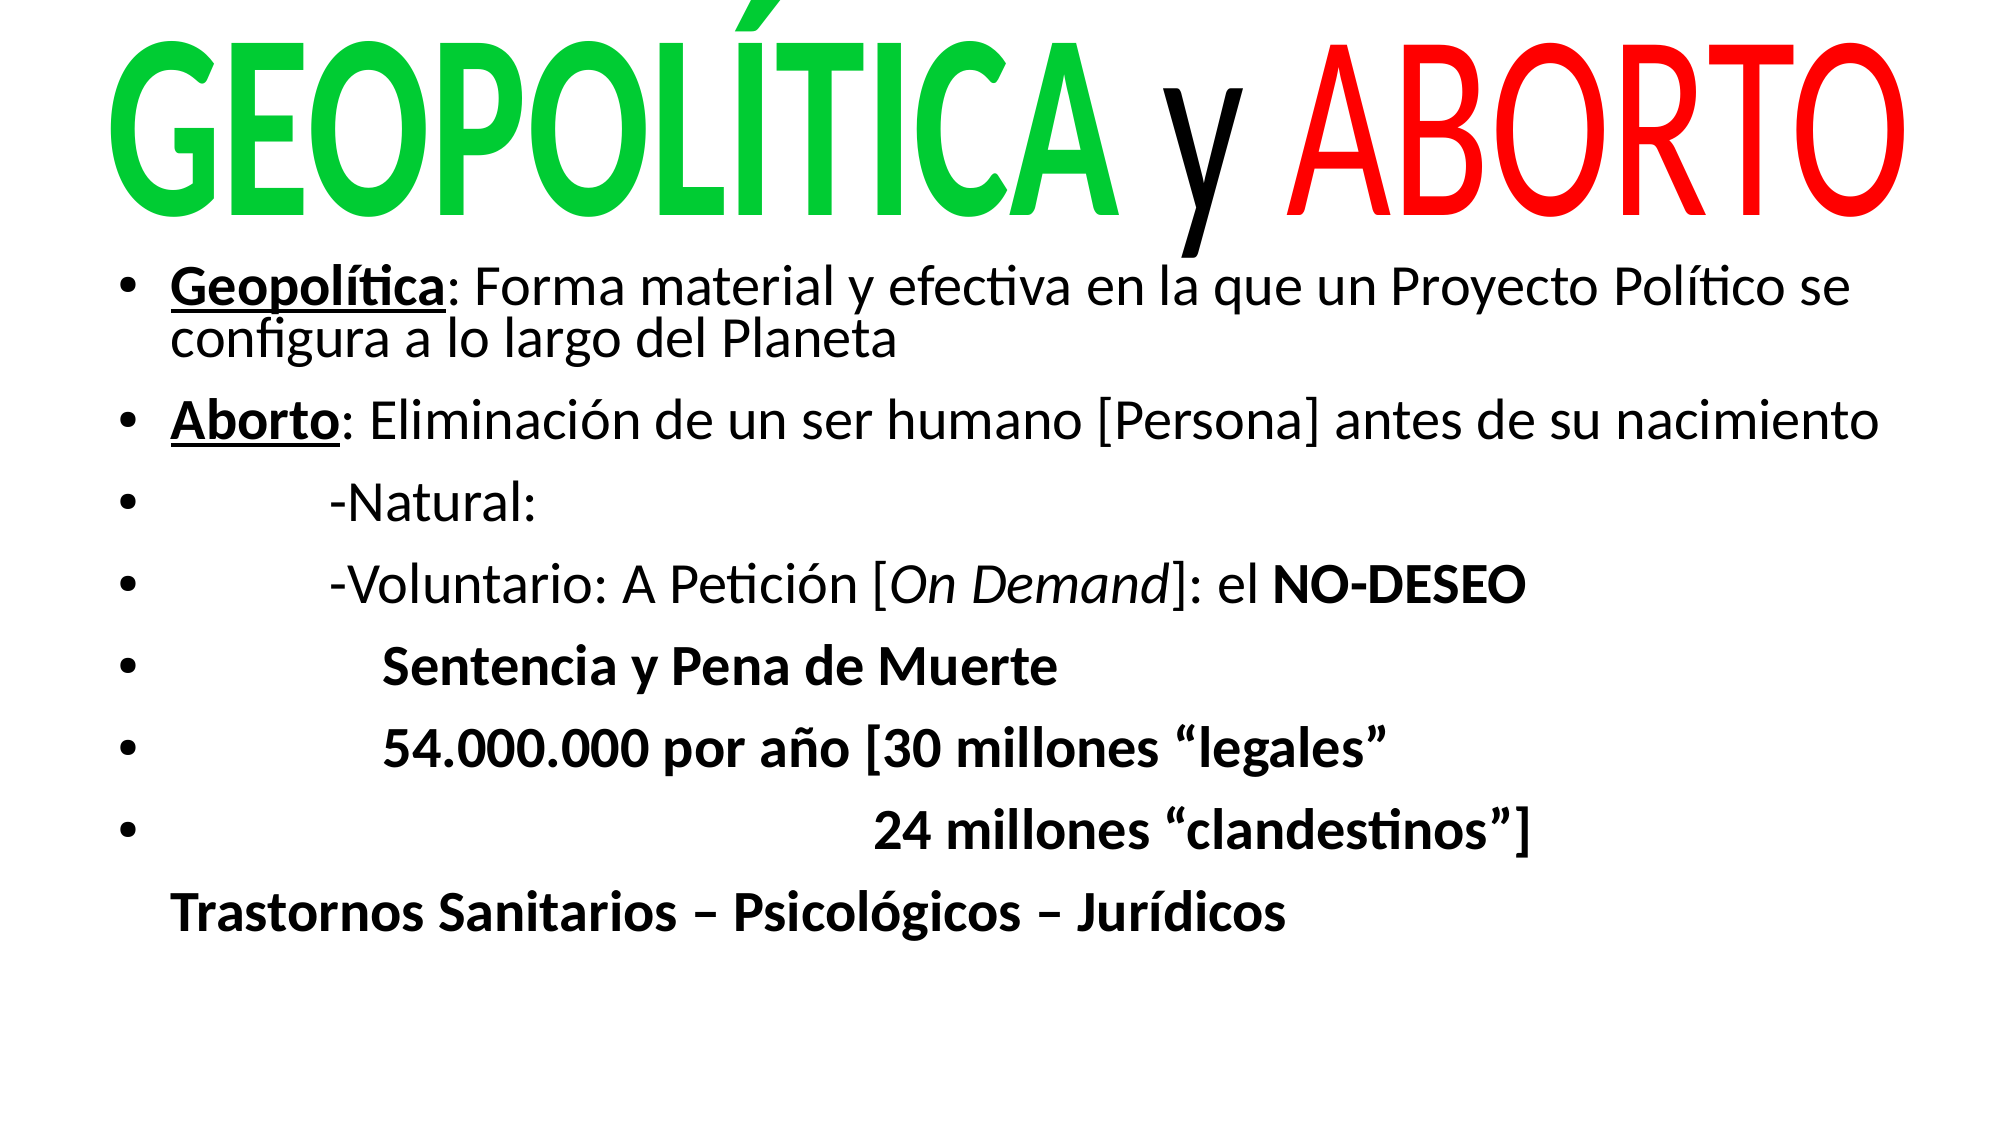

# GEOPOLÍTICA y ABORTO
Geopolítica: Forma material y efectiva en la que un Proyecto Político se configura a lo largo del Planeta
Aborto: Eliminación de un ser humano [Persona] antes de su nacimiento
 -Natural:
 -Voluntario: A Petición [On Demand]: el NO-DESEO
 Sentencia y Pena de Muerte
 54.000.000 por año [30 millones “legales”
 24 millones “clandestinos”]
Trastornos Sanitarios – Psicológicos – Jurídicos